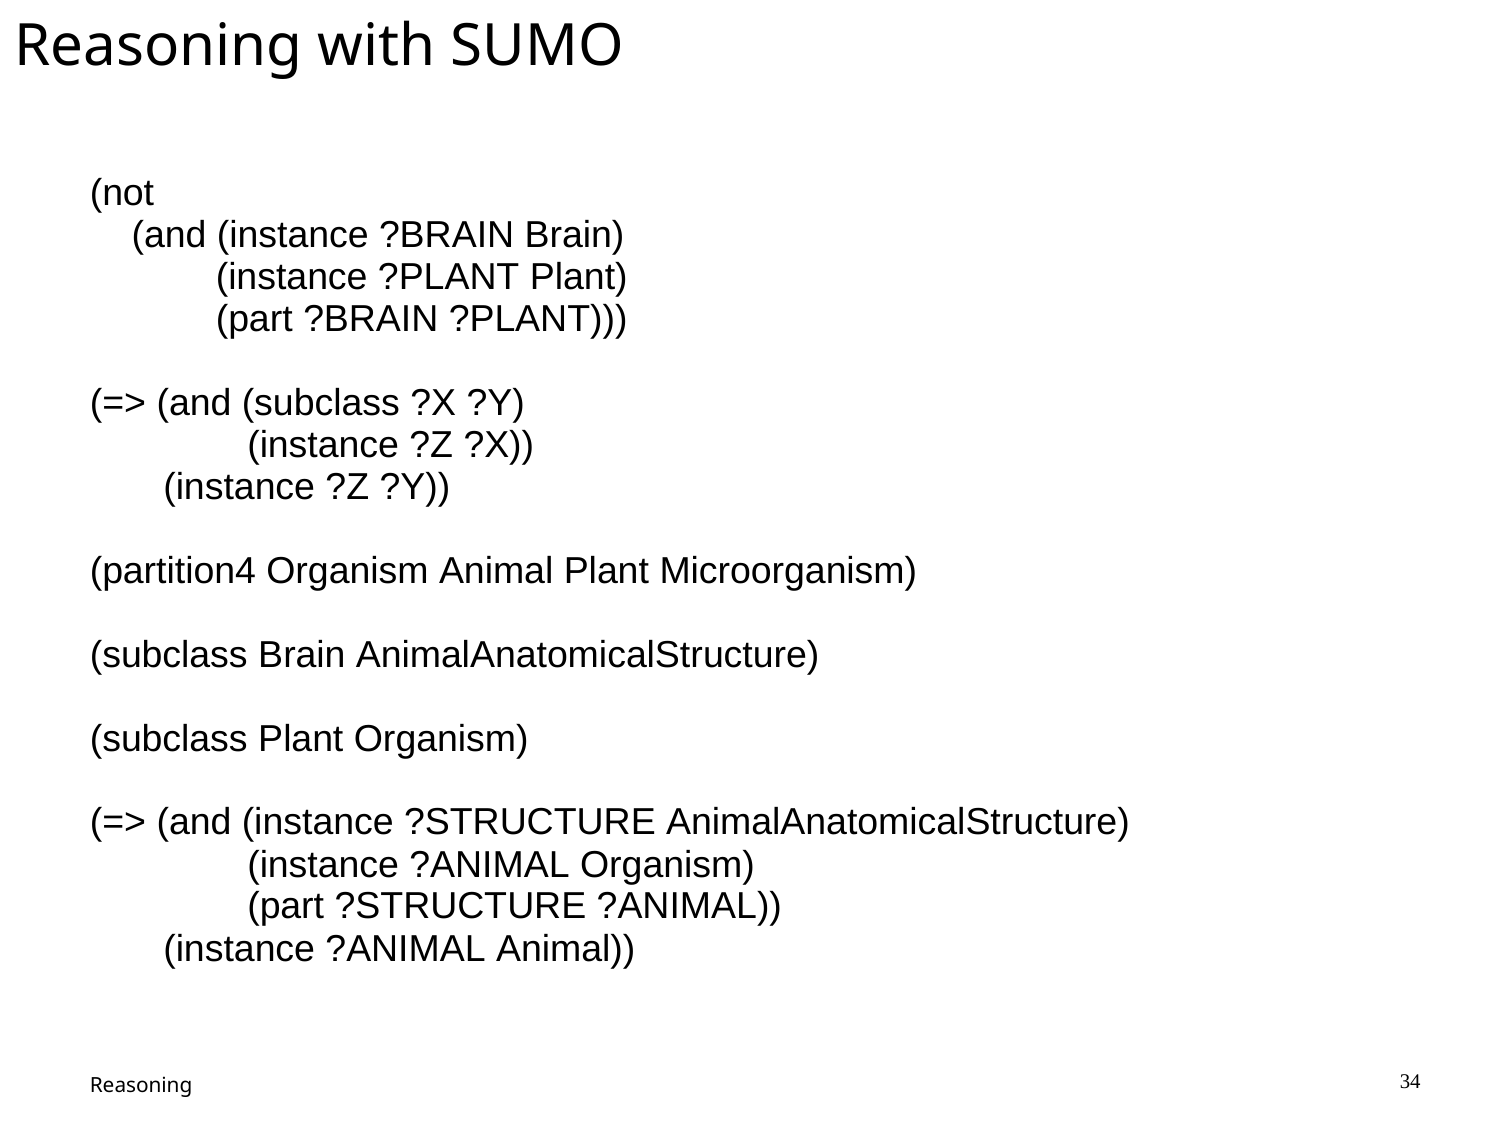

Reasoning with SUMO
# (not
 (and (instance ?BRAIN Brain)
 (instance ?PLANT Plant)
 (part ?BRAIN ?PLANT)))
(=> (and (subclass ?X ?Y)
 (instance ?Z ?X))
 (instance ?Z ?Y))
(partition4 Organism Animal Plant Microorganism)
(subclass Brain AnimalAnatomicalStructure)
(subclass Plant Organism)
(=> (and (instance ?STRUCTURE AnimalAnatomicalStructure)
 (instance ?ANIMAL Organism)
 (part ?STRUCTURE ?ANIMAL))
 (instance ?ANIMAL Animal))
34